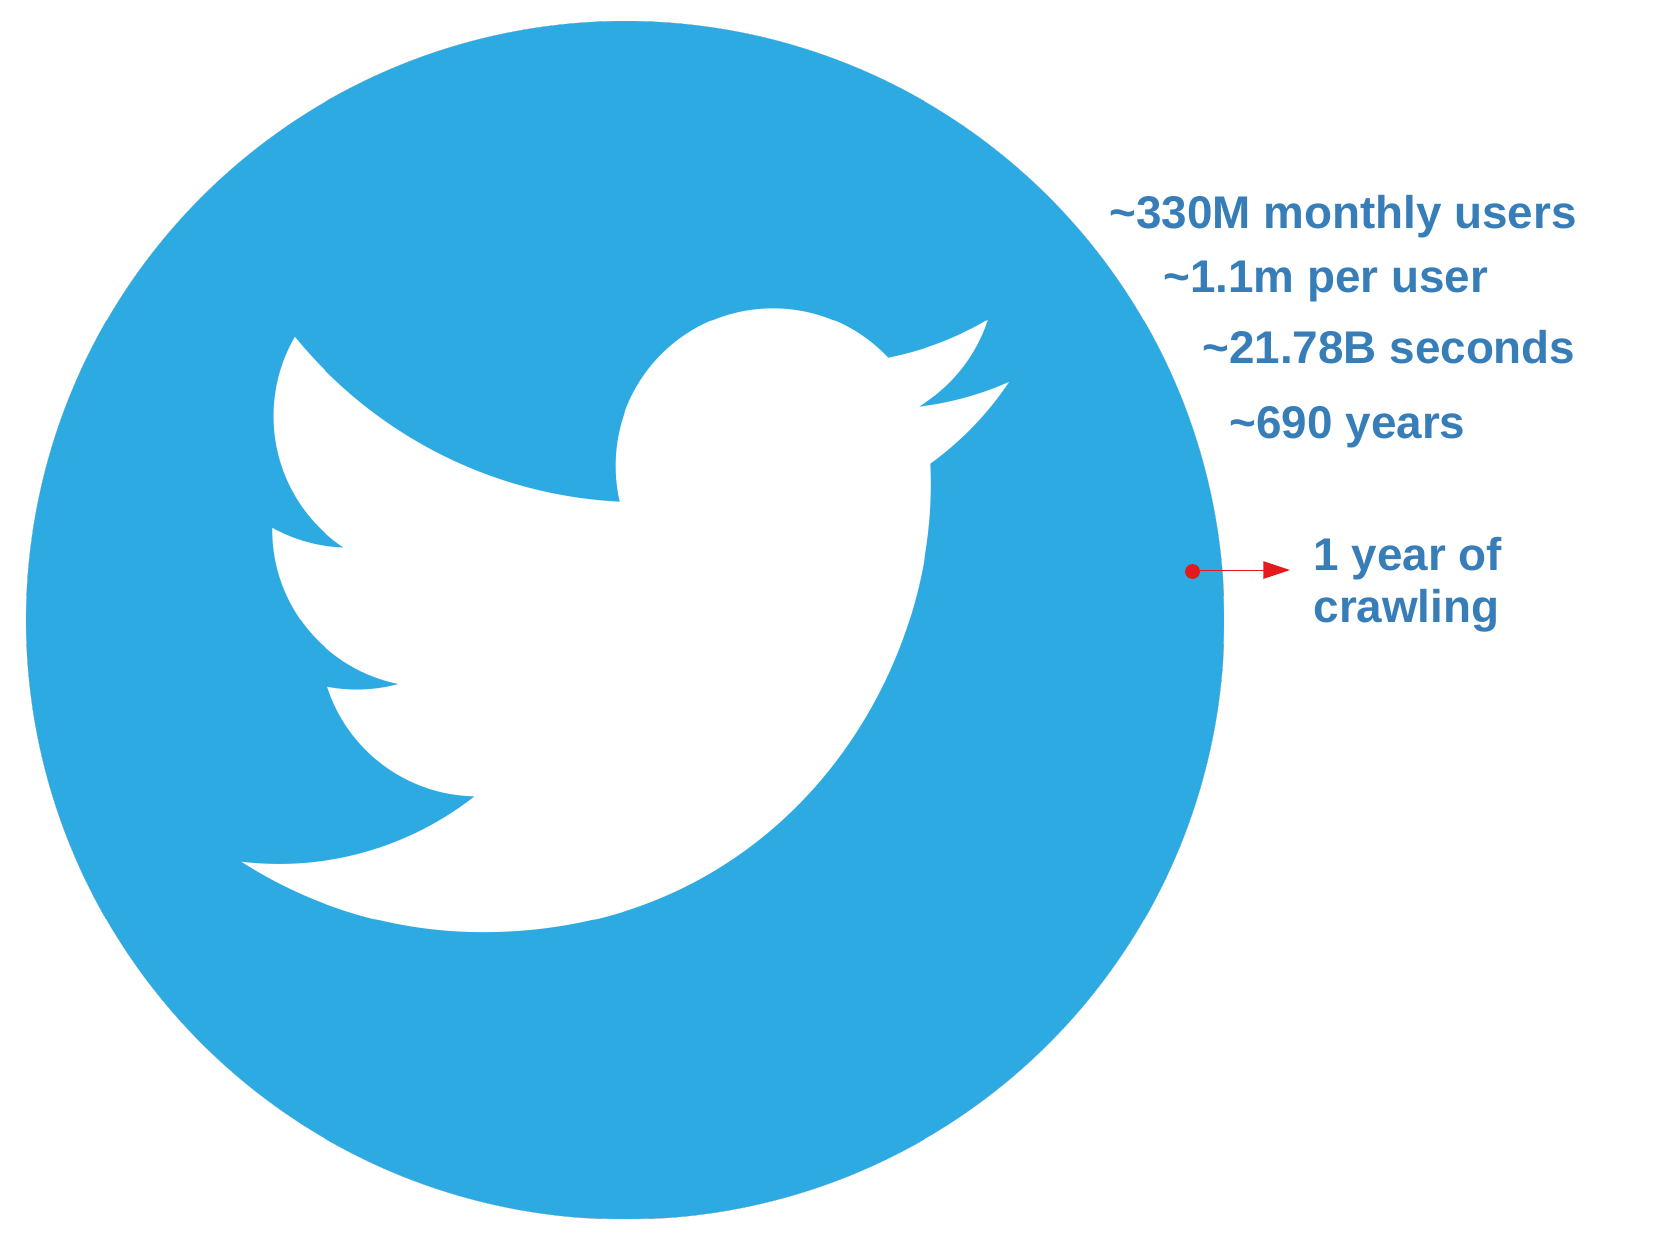

~330M monthly users
~1.1m per user
~21.78B seconds
~690 years
1 year of crawling